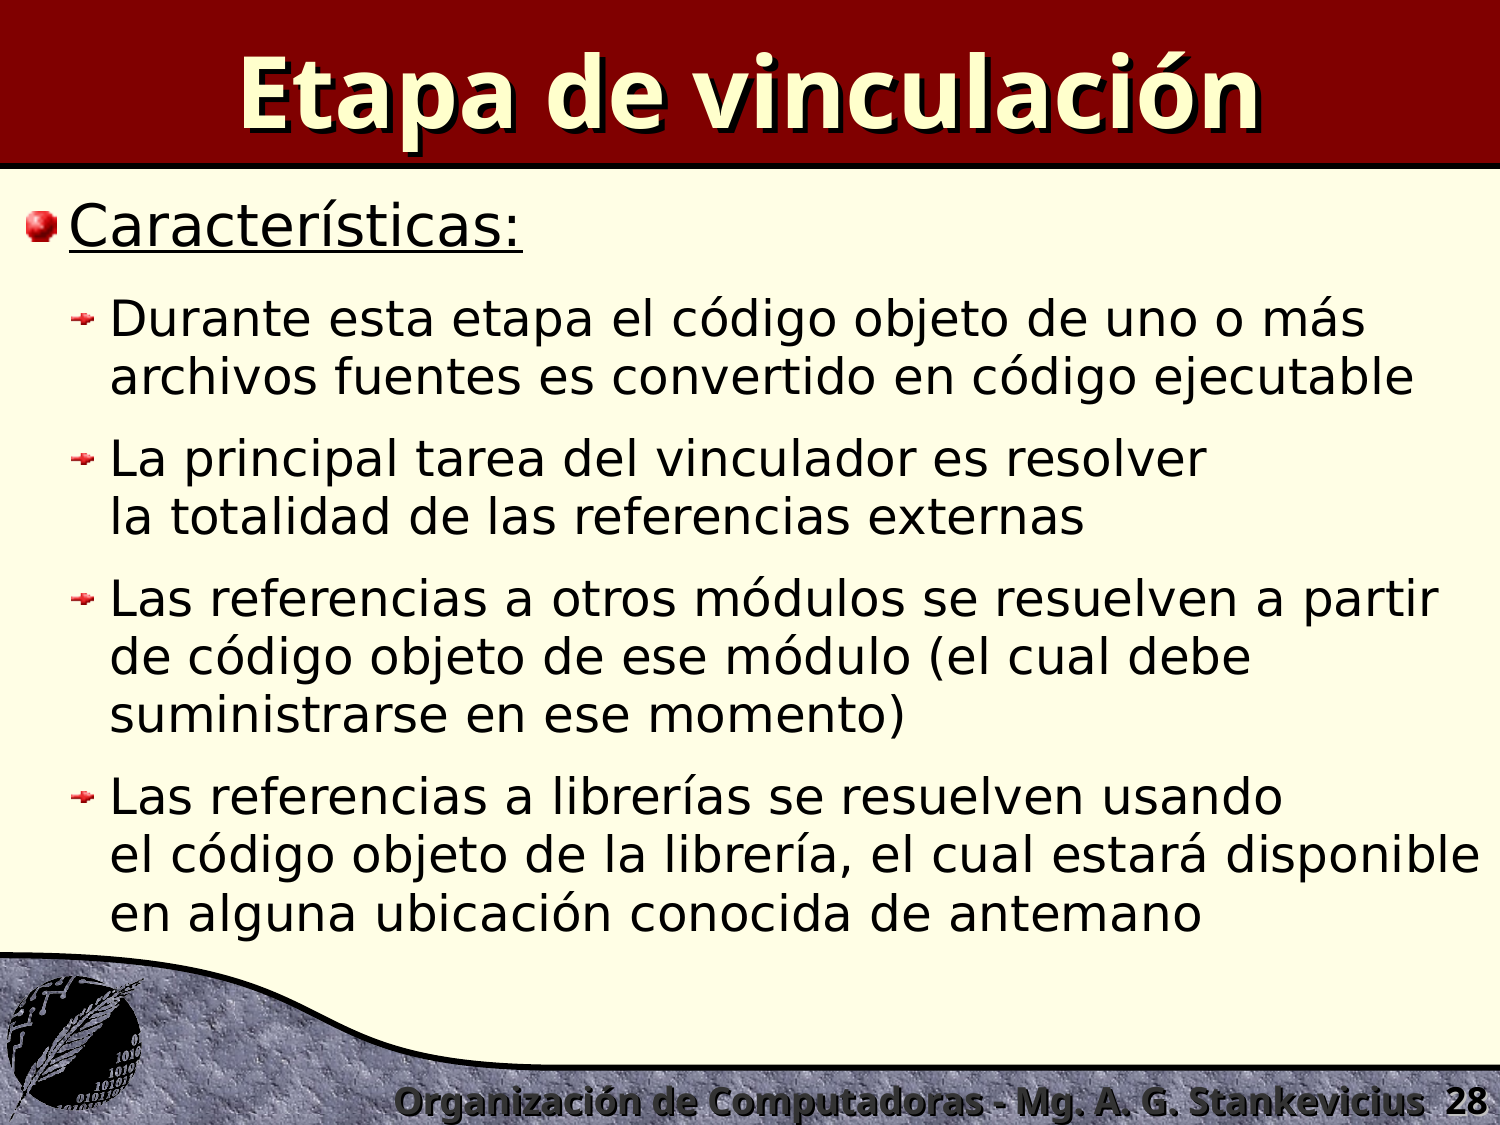

# Etapa de vinculación
Características:
Durante esta etapa el código objeto de uno o más archivos fuentes es convertido en código ejecutable
La principal tarea del vinculador es resolver
la totalidad de las referencias externas
Las referencias a otros módulos se resuelven a partir de código objeto de ese módulo (el cual debe suministrarse en ese momento)
Las referencias a librerías se resuelven usando
el código objeto de la librería, el cual estará disponible en alguna ubicación conocida de antemano
28